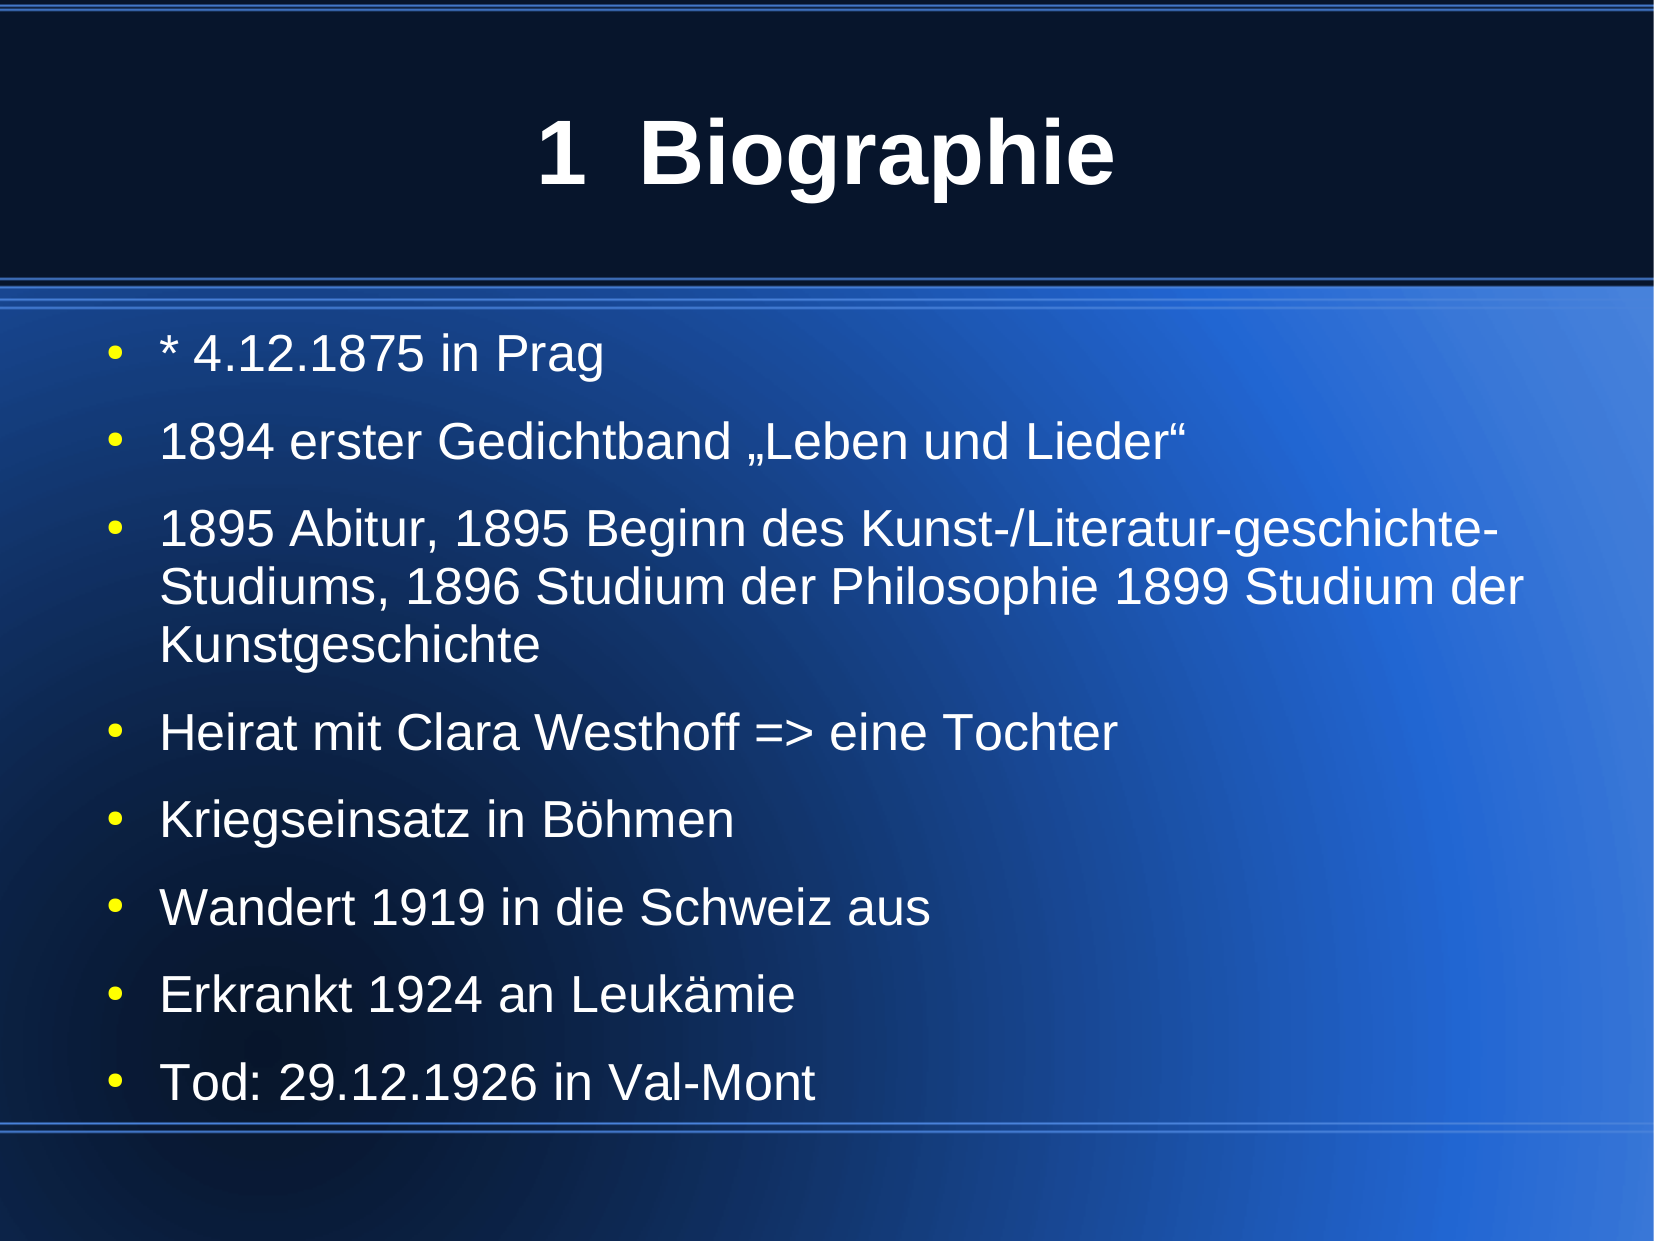

# 1 Biographie
* 4.12.1875 in Prag
1894 erster Gedichtband „Leben und Lieder“
1895 Abitur, 1895 Beginn des Kunst-/Literatur-geschichte-Studiums, 1896 Studium der Philosophie 1899 Studium der Kunstgeschichte
Heirat mit Clara Westhoff => eine Tochter
Kriegseinsatz in Böhmen
Wandert 1919 in die Schweiz aus
Erkrankt 1924 an Leukämie
Tod: 29.12.1926 in Val-Mont